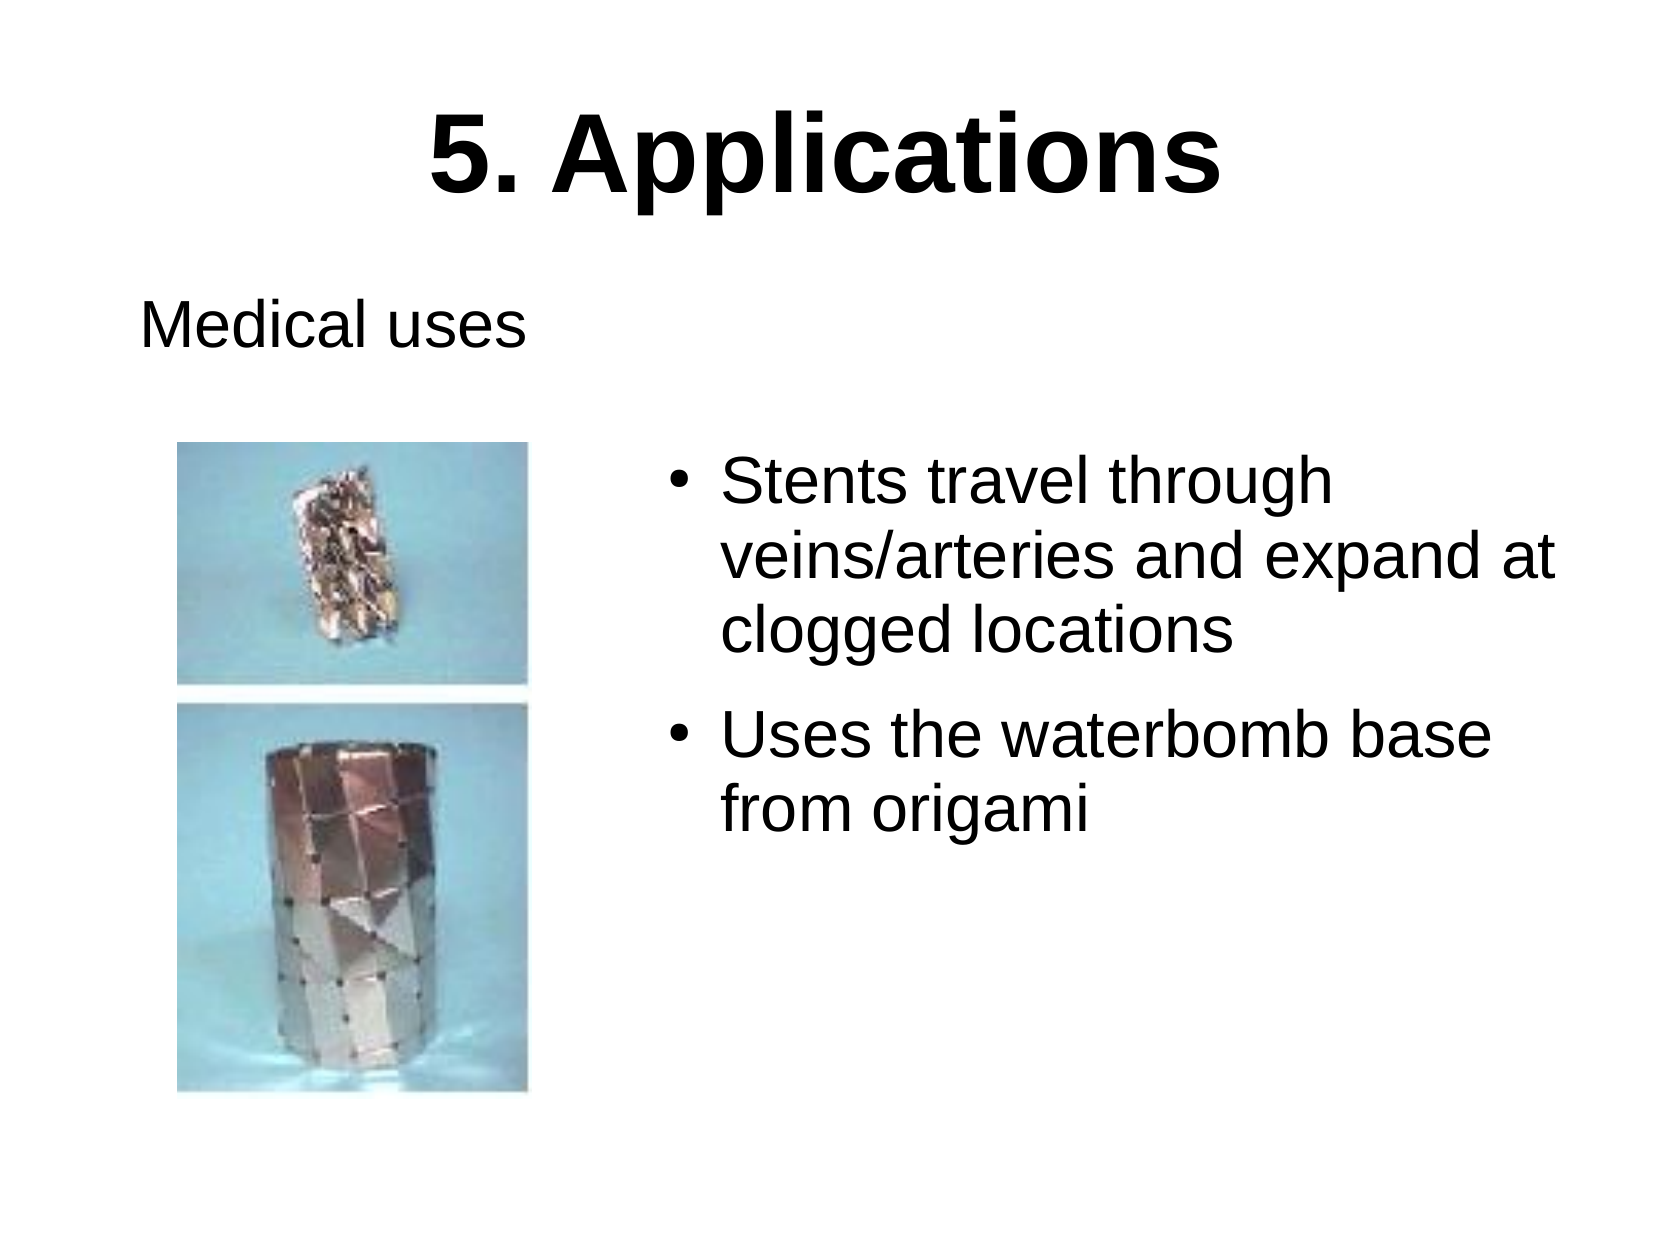

# 5. Applications
Medical uses
Stents travel through veins/arteries and expand at clogged locations
Uses the waterbomb base from origami